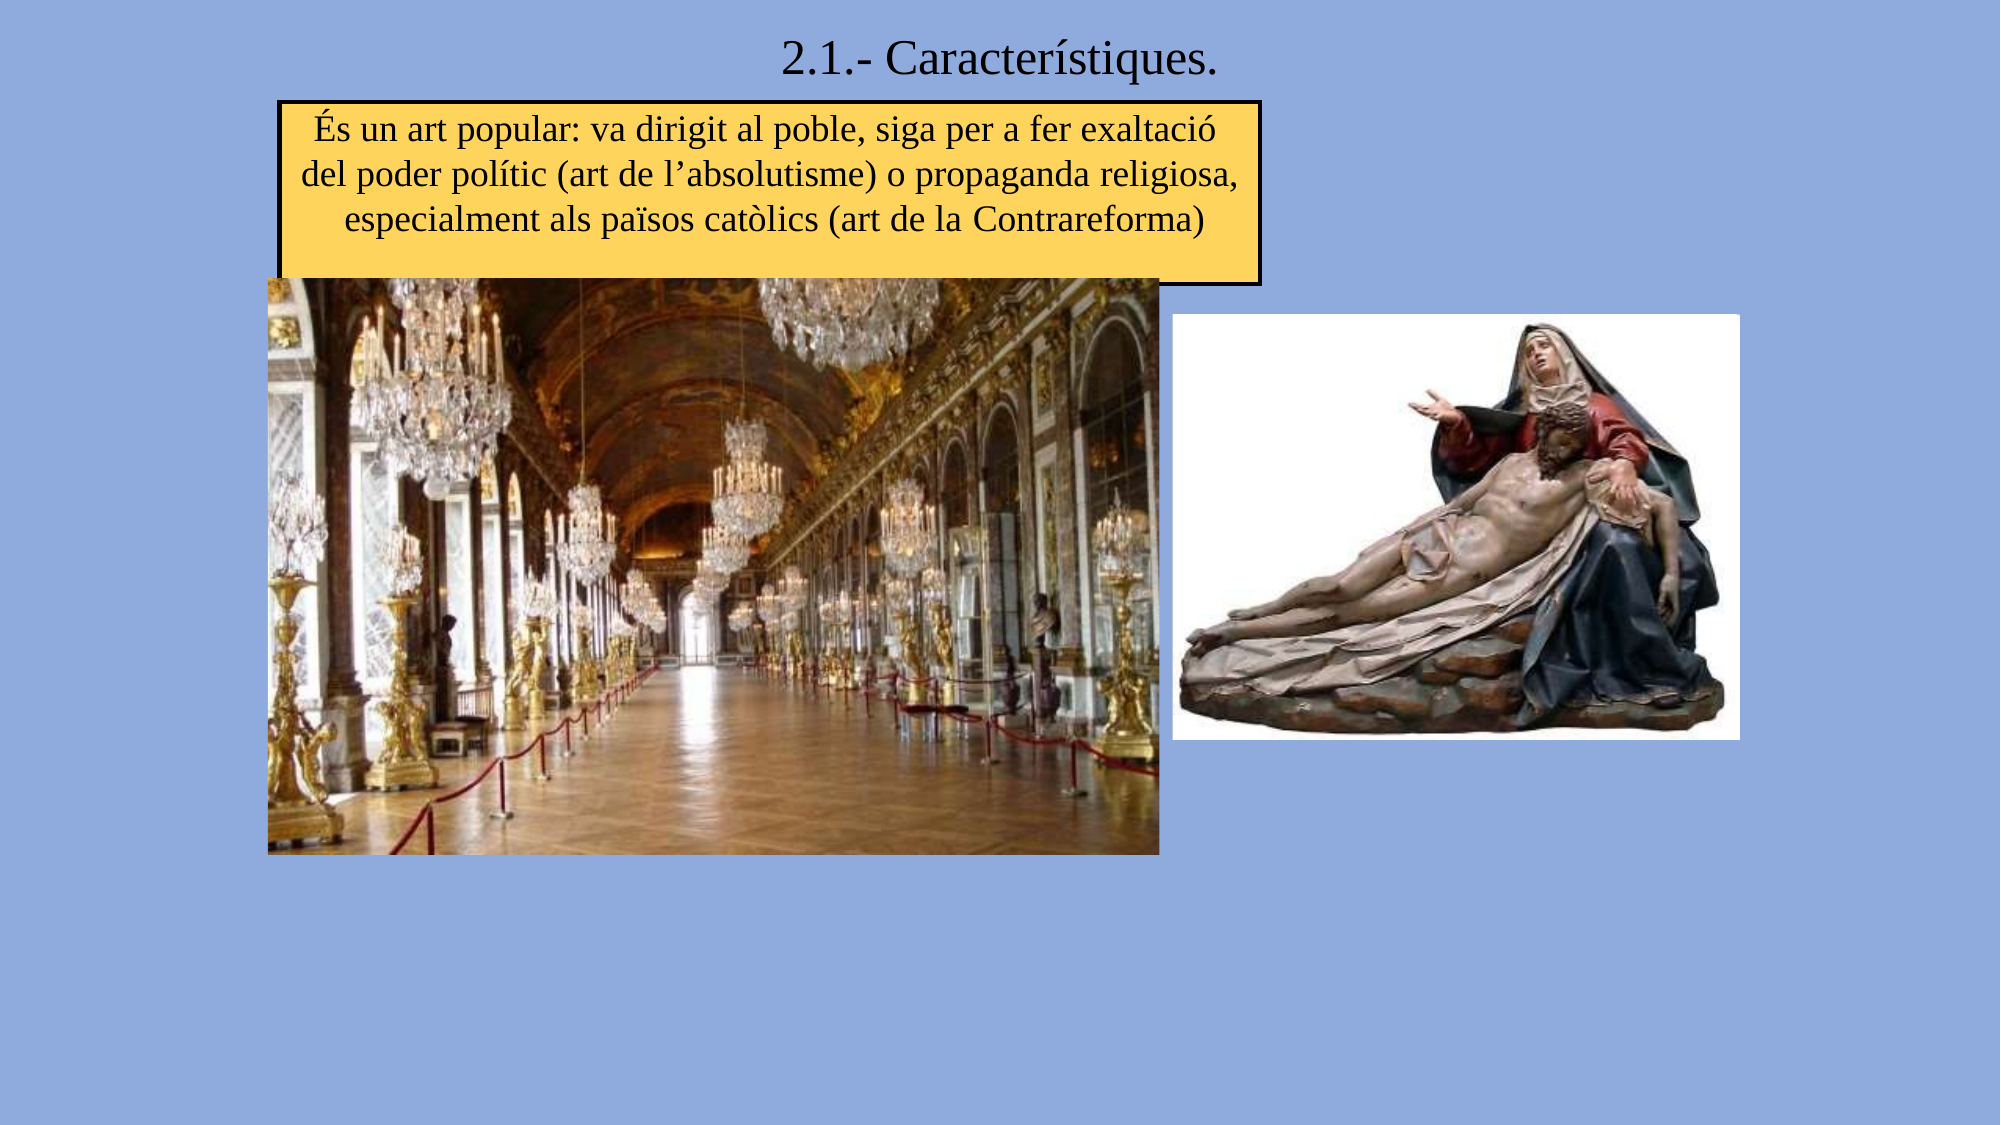

2.1.- Característiques.
És un art popular: va dirigit al poble, siga per a fer exaltació del poder polític (art de l’absolutisme) o propaganda religiosa, especialment als països catòlics (art de la Contrareforma)